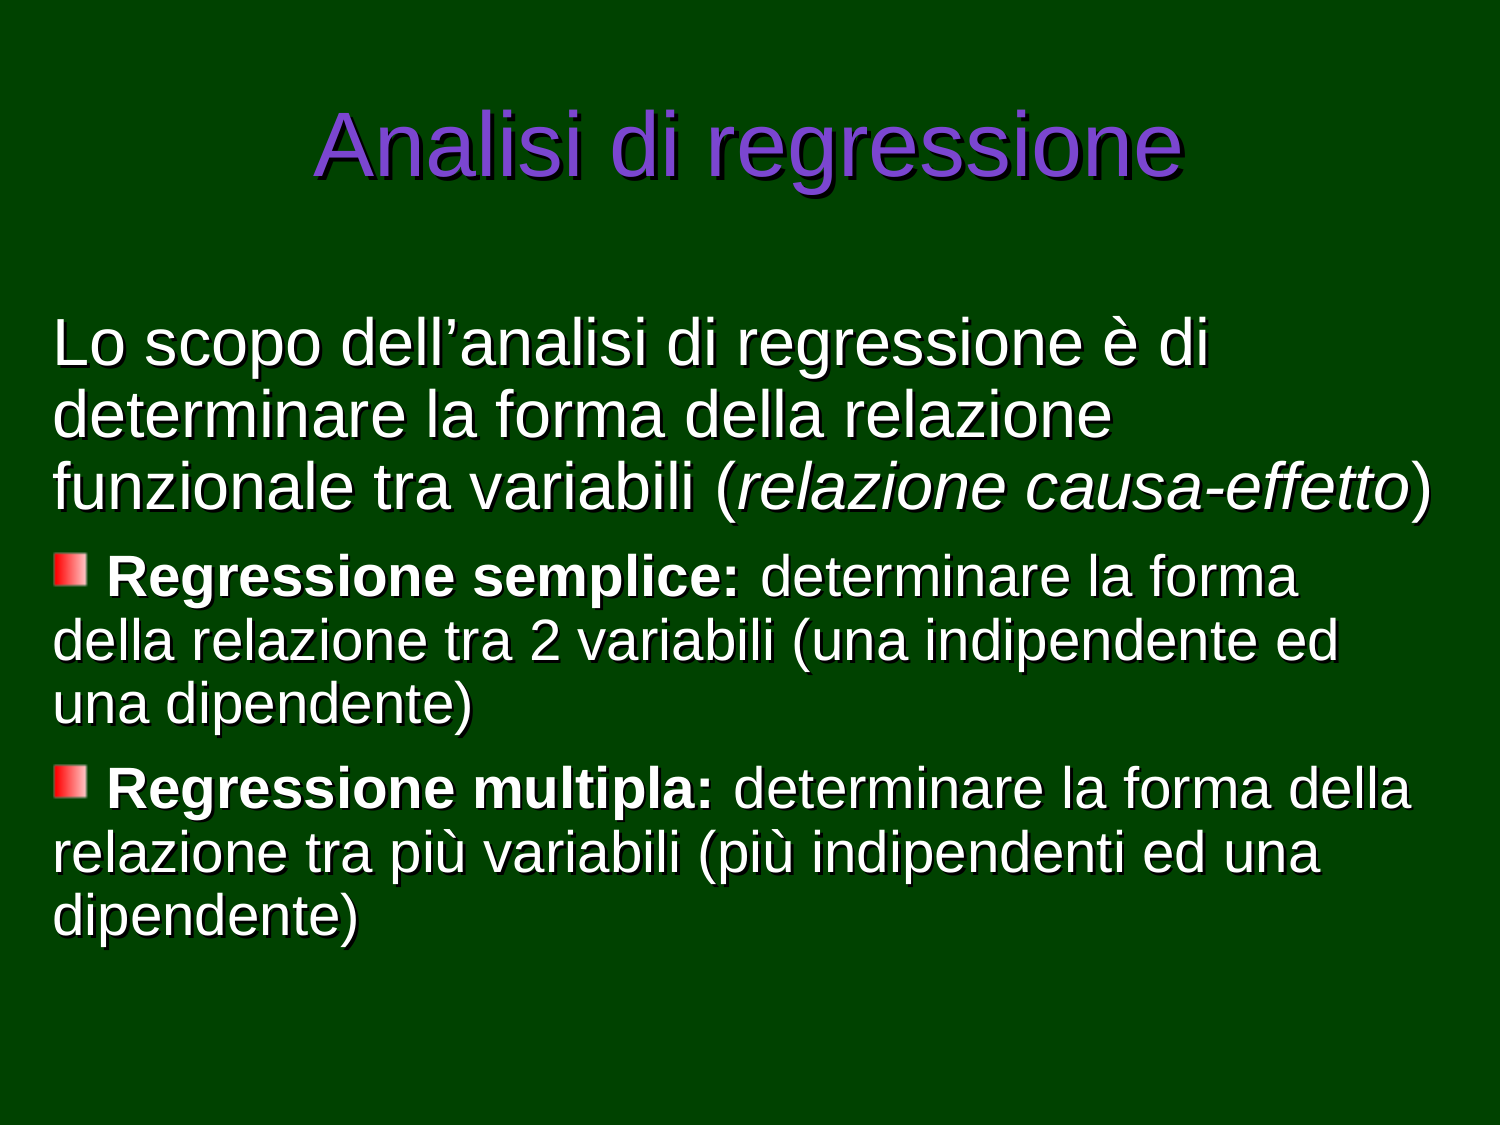

Analisi di regressione
# Lo scopo dell’analisi di regressione è di determinare la forma della relazione funzionale tra variabili (relazione causa-effetto)
 Regressione semplice: determinare la forma della relazione tra 2 variabili (una indipendente ed una dipendente)
 Regressione multipla: determinare la forma della relazione tra più variabili (più indipendenti ed una dipendente)